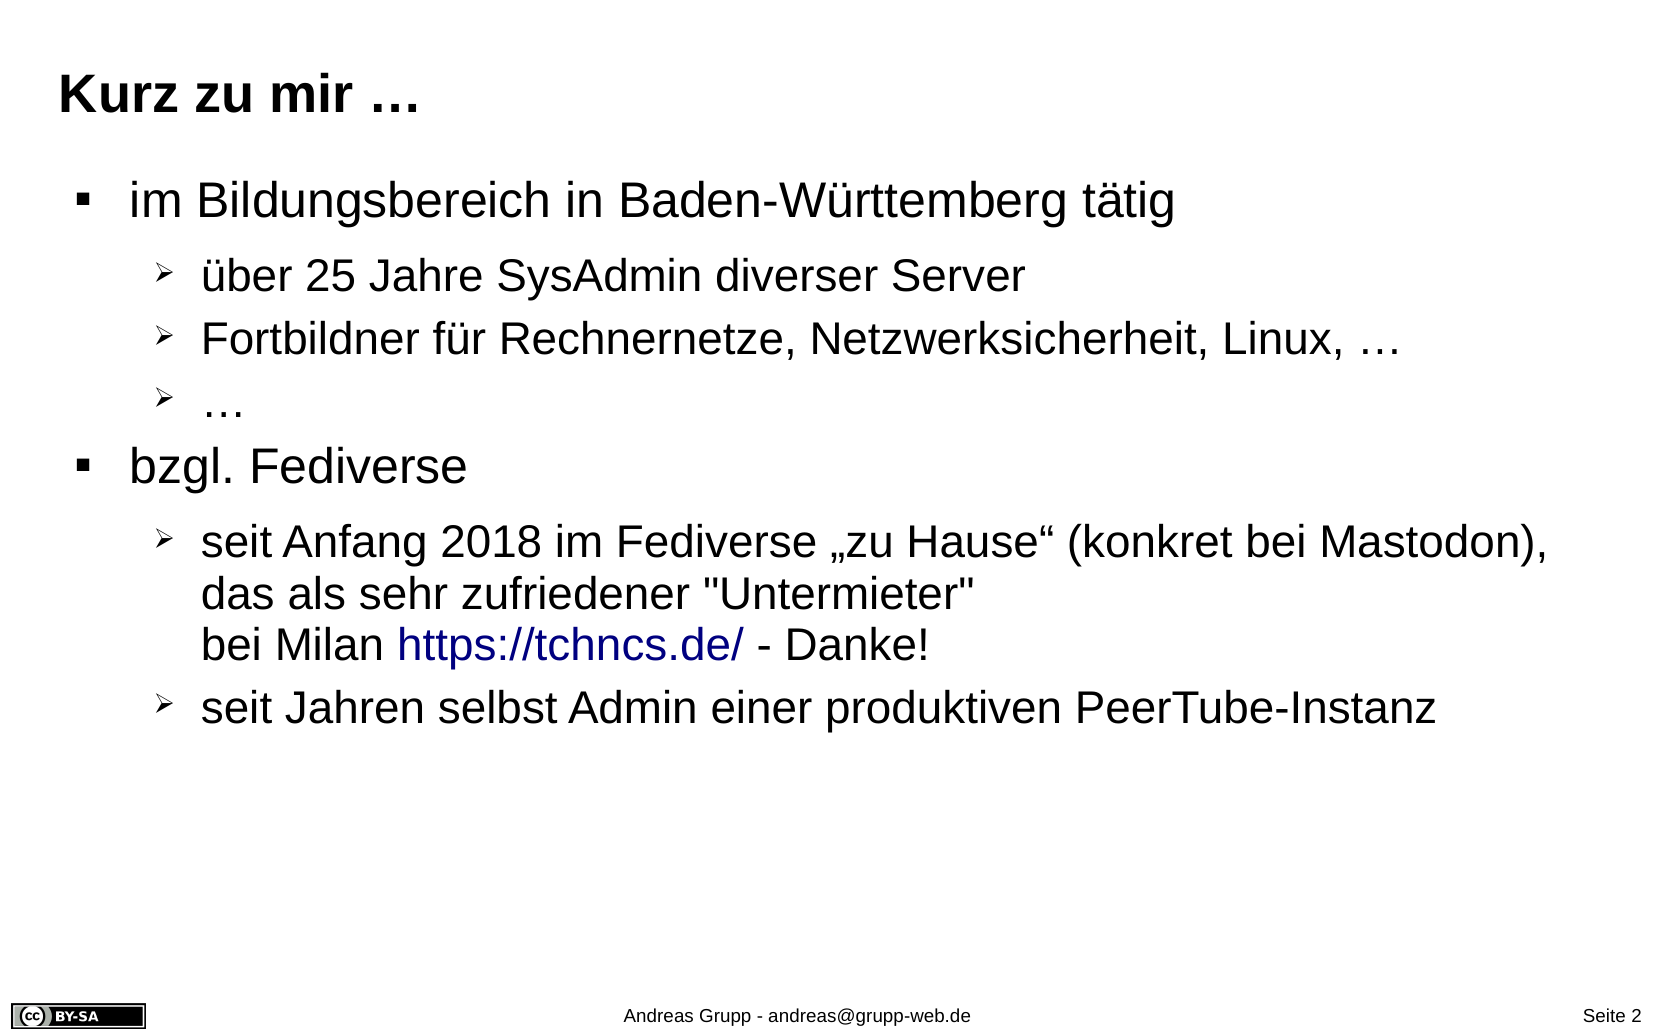

# Kurz zu mir …
im Bildungsbereich in Baden-Württemberg tätig
über 25 Jahre SysAdmin diverser Server
Fortbildner für Rechnernetze, Netzwerksicherheit, Linux, …
…
bzgl. Fediverse
seit Anfang 2018 im Fediverse „zu Hause“ (konkret bei Mastodon), das als sehr zufriedener "Untermieter"
bei Milan https://tchncs.de/ - Danke!
seit Jahren selbst Admin einer produktiven PeerTube-Instanz
Andreas Grupp - andreas@grupp-web.de
2